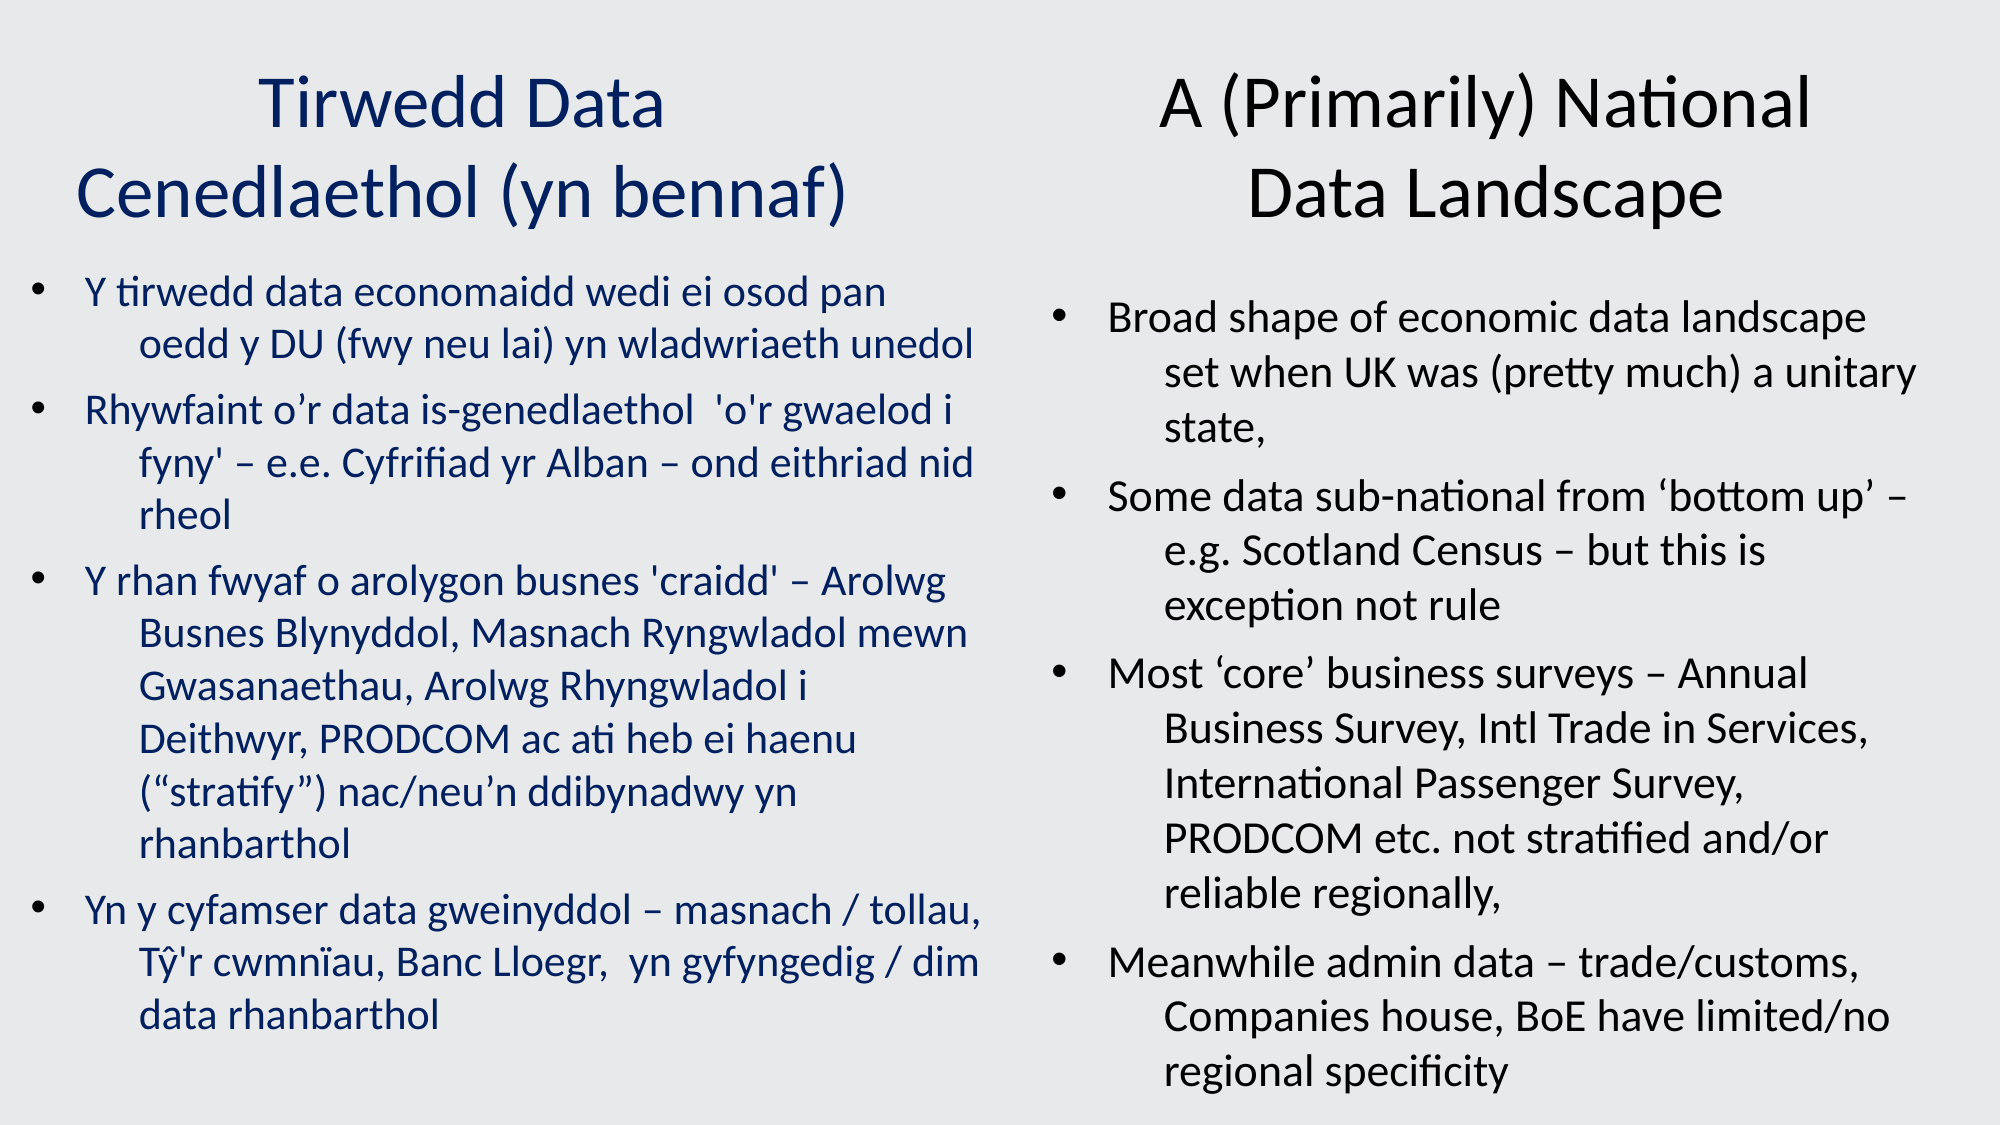

Tirwedd Data Cenedlaethol (yn bennaf)
A (Primarily) National Data Landscape
Y tirwedd data economaidd wedi ei osod pan oedd y DU (fwy neu lai) yn wladwriaeth unedol
Rhywfaint o’r data is-genedlaethol 'o'r gwaelod i fyny' – e.e. Cyfrifiad yr Alban – ond eithriad nid rheol
Y rhan fwyaf o arolygon busnes 'craidd' – Arolwg Busnes Blynyddol, Masnach Ryngwladol mewn Gwasanaethau, Arolwg Rhyngwladol i Deithwyr, PRODCOM ac ati heb ei haenu (“stratify”) nac/neu’n ddibynadwy yn rhanbarthol
Yn y cyfamser data gweinyddol – masnach / tollau, Tŷ'r cwmnïau, Banc Lloegr, yn gyfyngedig / dim data rhanbarthol
# Broad shape of economic data landscape set when UK was (pretty much) a unitary state,
Some data sub-national from ‘bottom up’ – e.g. Scotland Census – but this is exception not rule
Most ‘core’ business surveys – Annual Business Survey, Intl Trade in Services, International Passenger Survey, PRODCOM etc. not stratified and/or reliable regionally,
Meanwhile admin data – trade/customs, Companies house, BoE have limited/no regional specificity